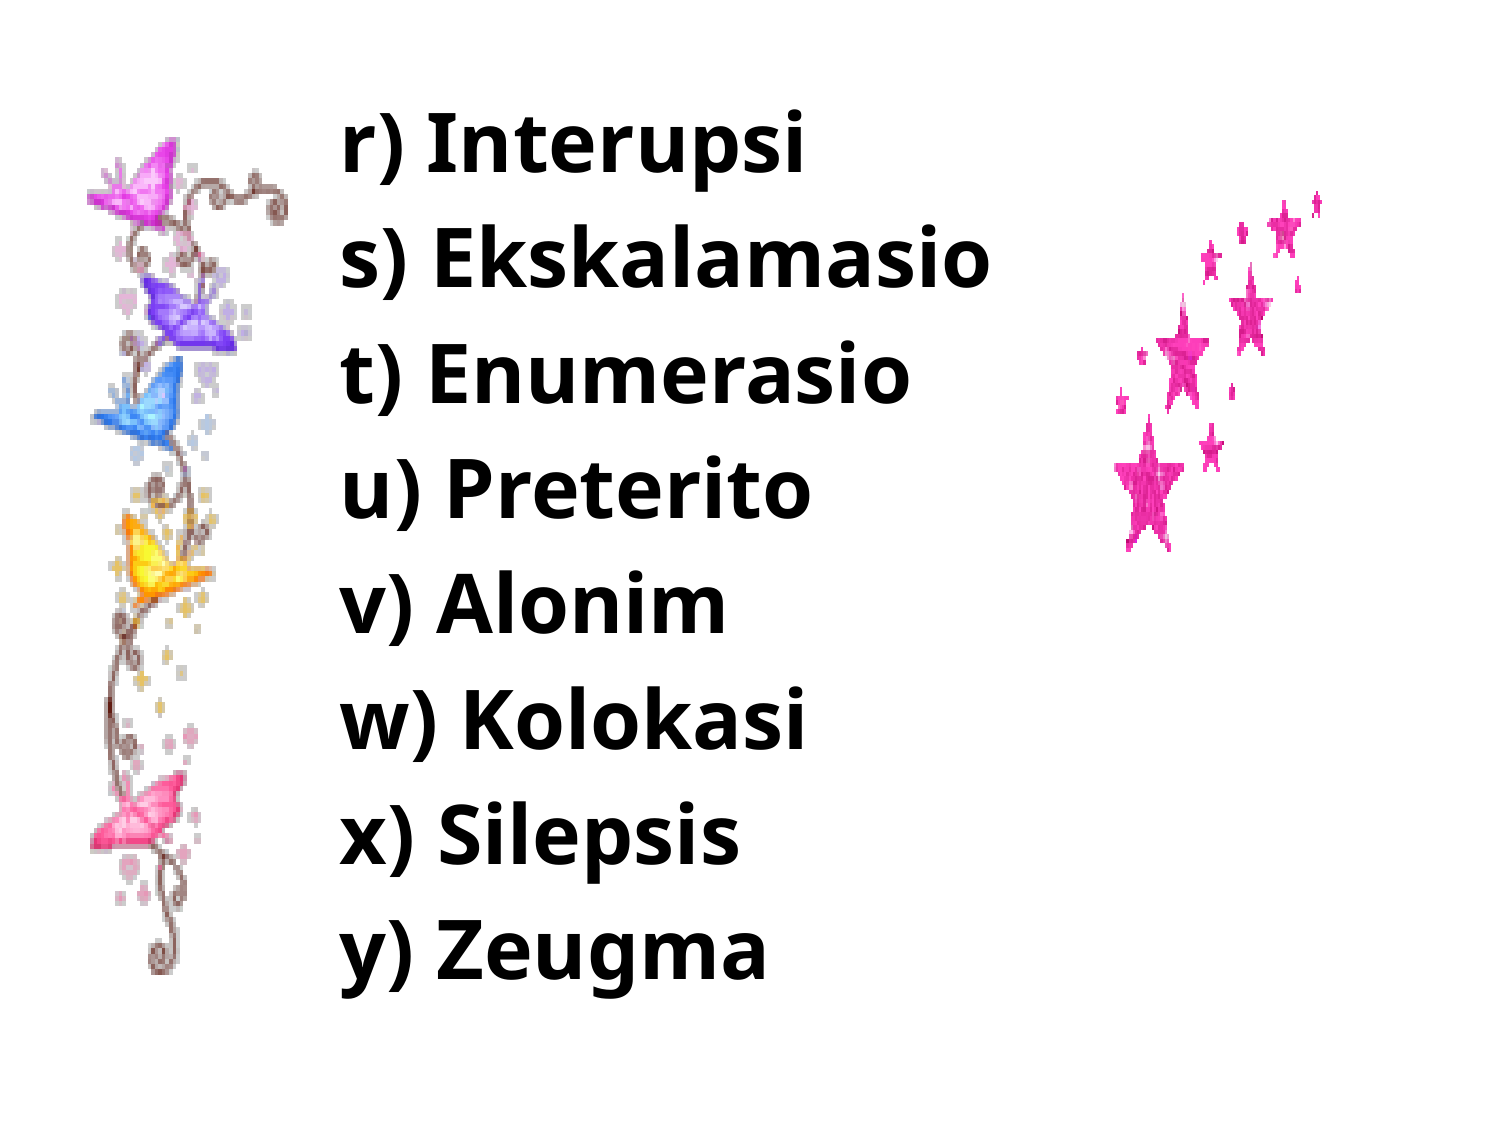

# r) Interupsi
s) Ekskalamasio
t) Enumerasio
u) Preterito
v) Alonim
w) Kolokasi
x) Silepsis
y) Zeugma